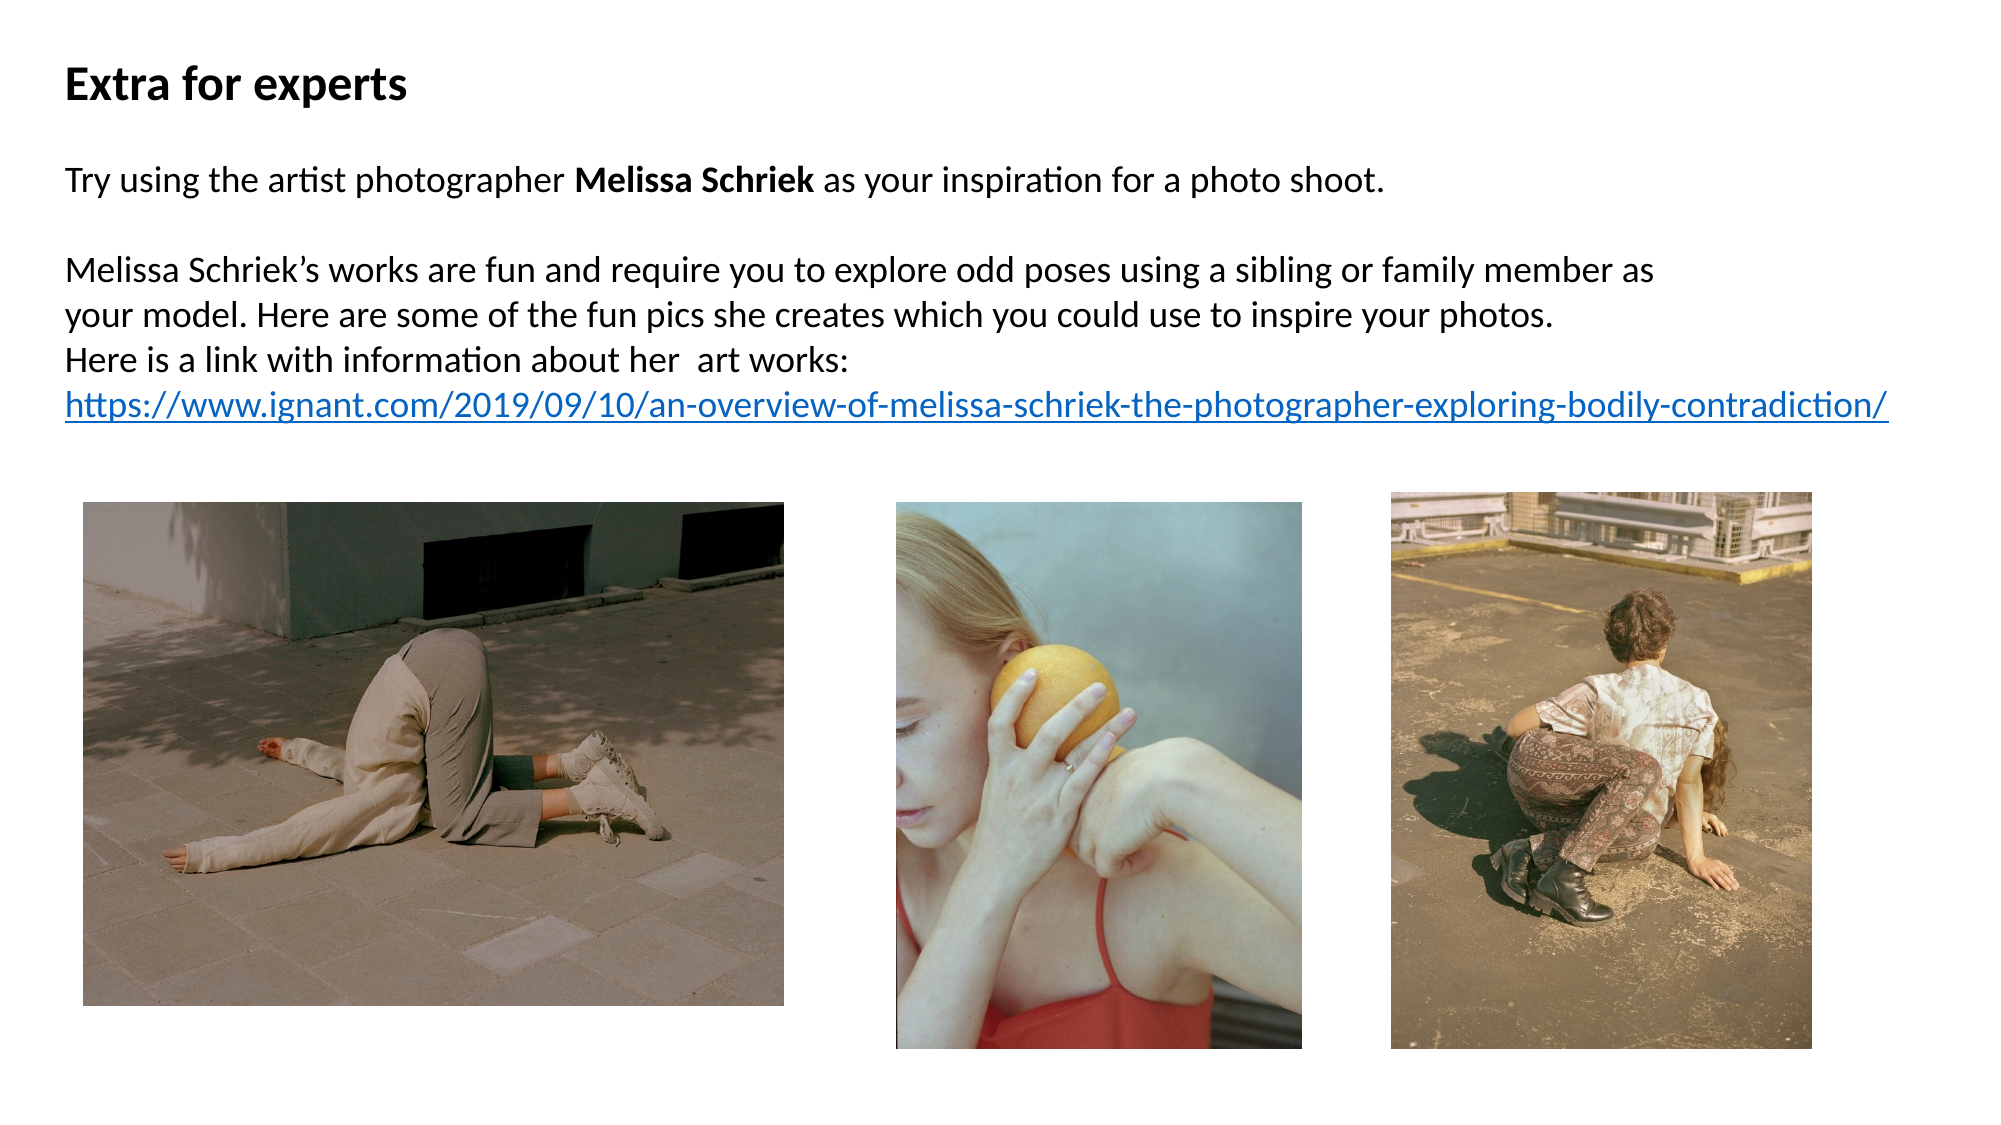

Extra for experts
Try using the artist photographer Melissa Schriek as your inspiration for a photo shoot.
Melissa Schriek’s works are fun and require you to explore odd poses using a sibling or family member as
your model. Here are some of the fun pics she creates which you could use to inspire your photos.
Here is a link with information about her art works:
https://www.ignant.com/2019/09/10/an-overview-of-melissa-schriek-the-photographer-exploring-bodily-contradiction/